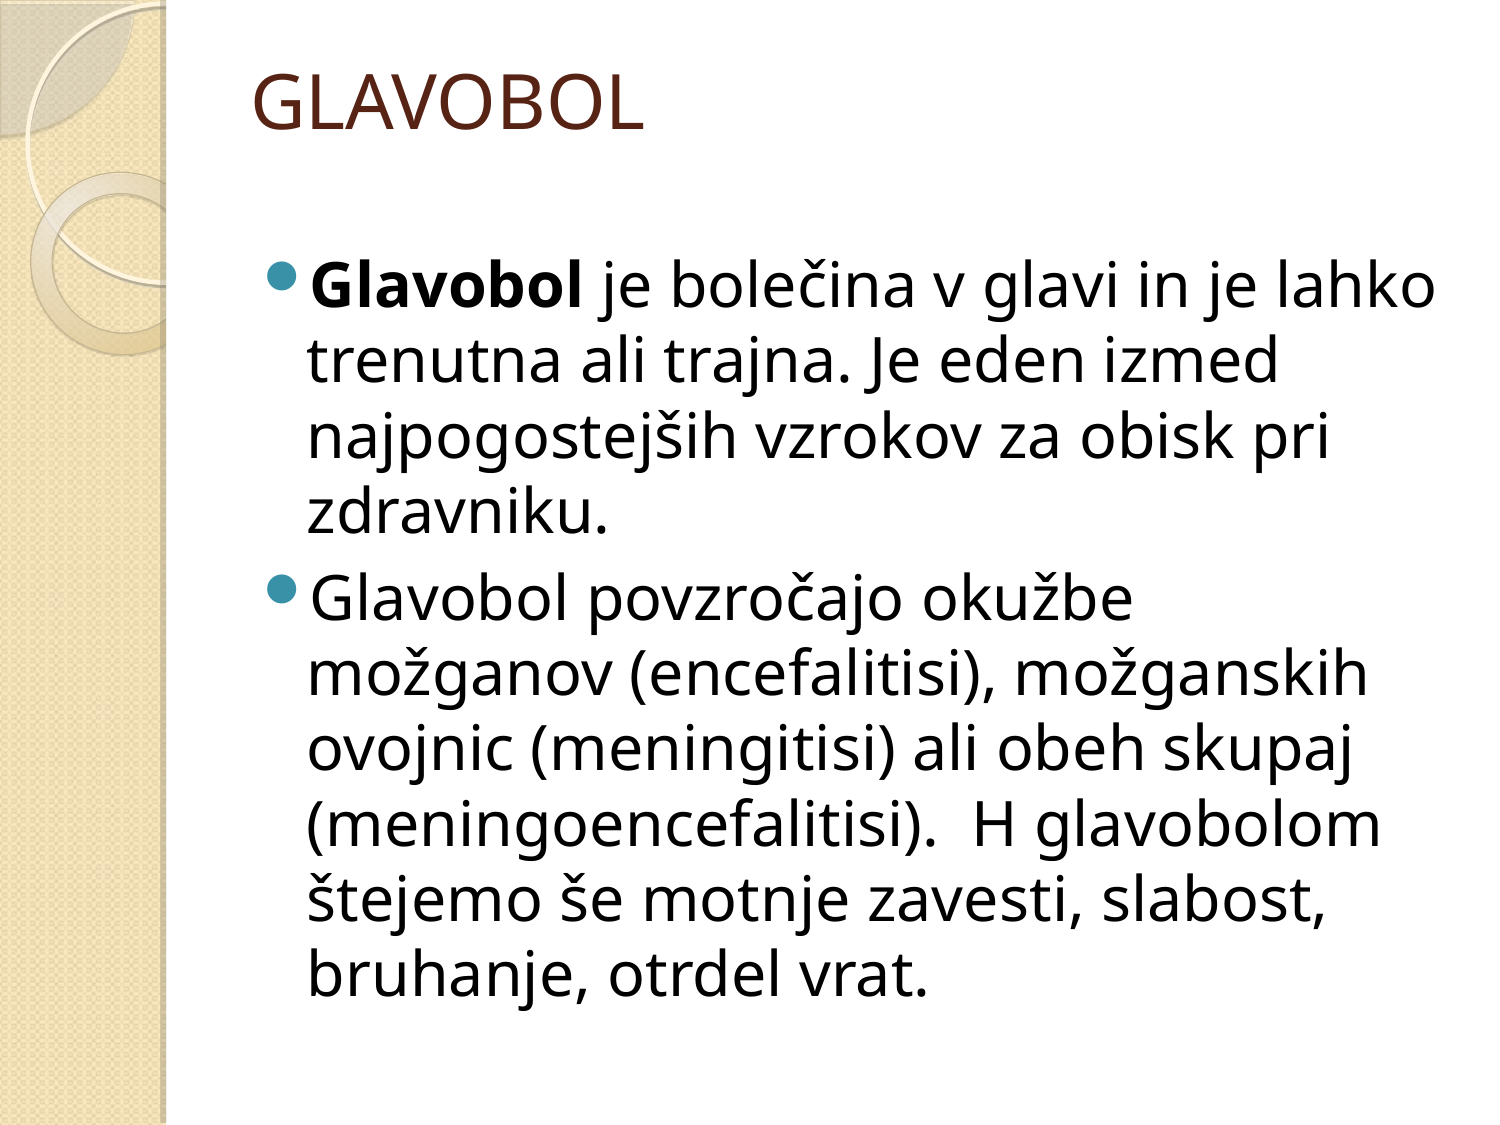

# GLAVOBOL
Glavobol je bolečina v glavi in je lahko trenutna ali trajna. Je eden izmed najpogostejših vzrokov za obisk pri zdravniku.
Glavobol povzročajo okužbe možganov (encefalitisi), možganskih ovojnic (meningitisi) ali obeh skupaj (meningoencefalitisi). H glavobolom štejemo še motnje zavesti, slabost, bruhanje, otrdel vrat.